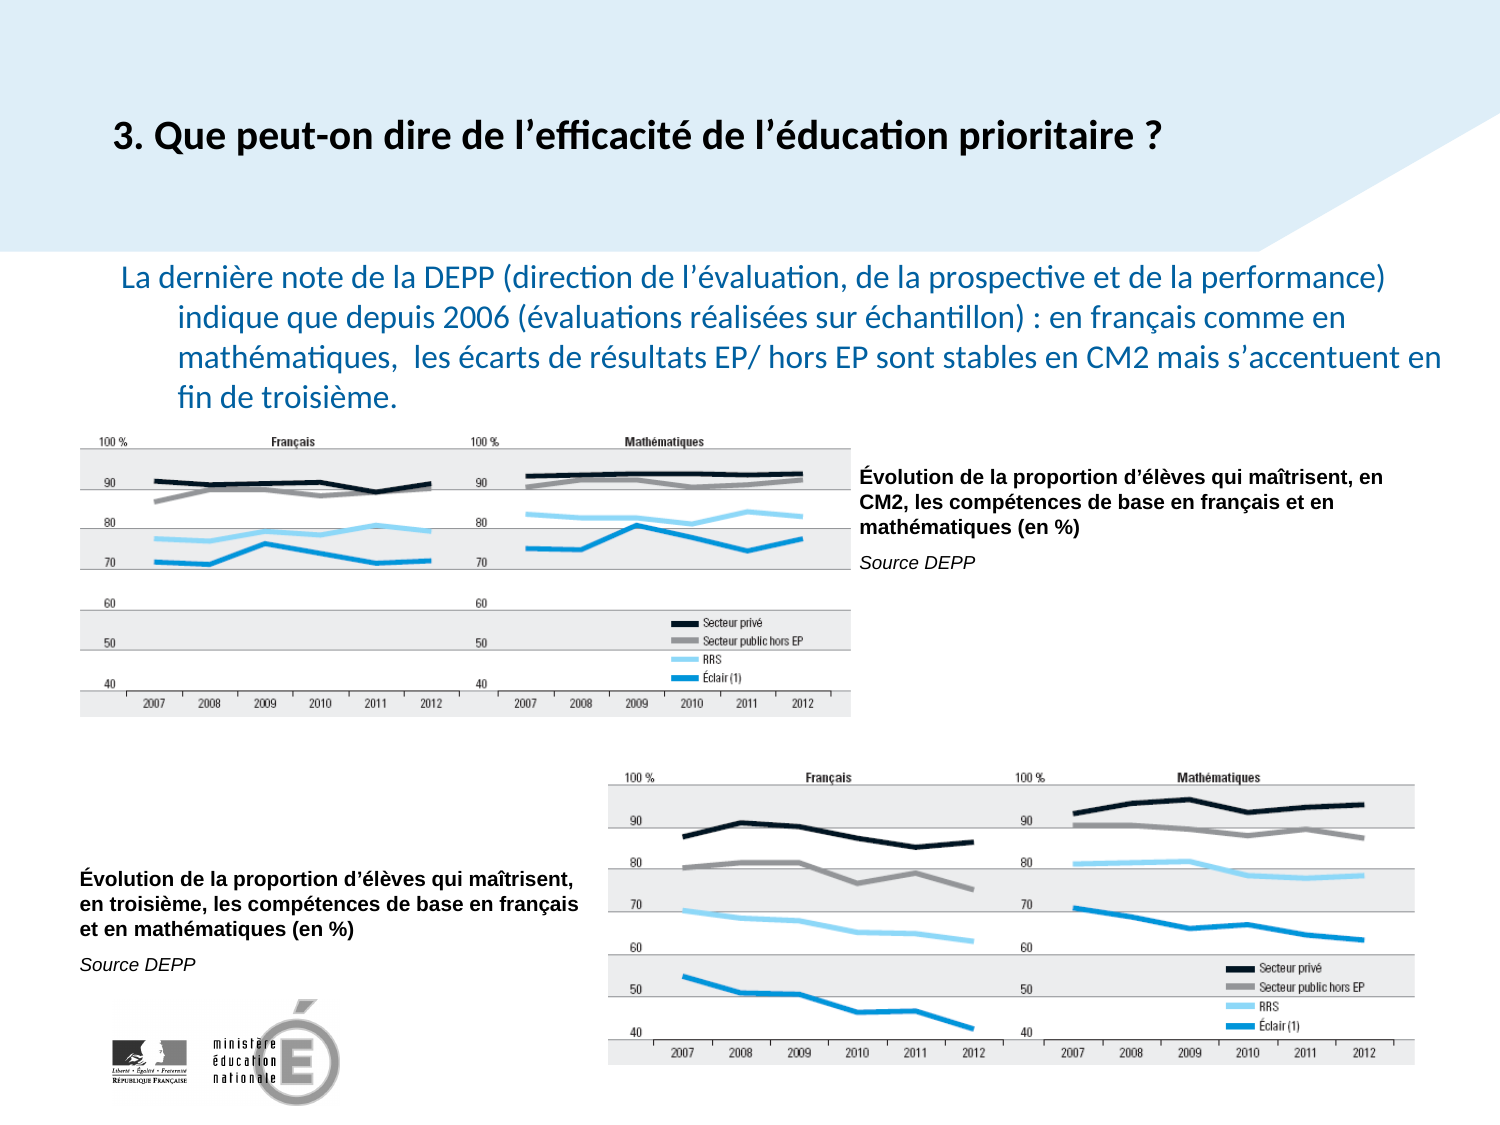

# 3. Que peut-on dire de l’efficacité de l’éducation prioritaire ?
La dernière note de la DEPP (direction de l’évaluation, de la prospective et de la performance) indique que depuis 2006 (évaluations réalisées sur échantillon) : en français comme en mathématiques, les écarts de résultats EP/ hors EP sont stables en CM2 mais s’accentuent en fin de troisième.
Évolution de la proportion d’élèves qui maîtrisent, en CM2, les compétences de base en français et en mathématiques (en %)
Source DEPP
Évolution de la proportion d’élèves qui maîtrisent, en troisième, les compétences de base en français et en mathématiques (en %)
Source DEPP